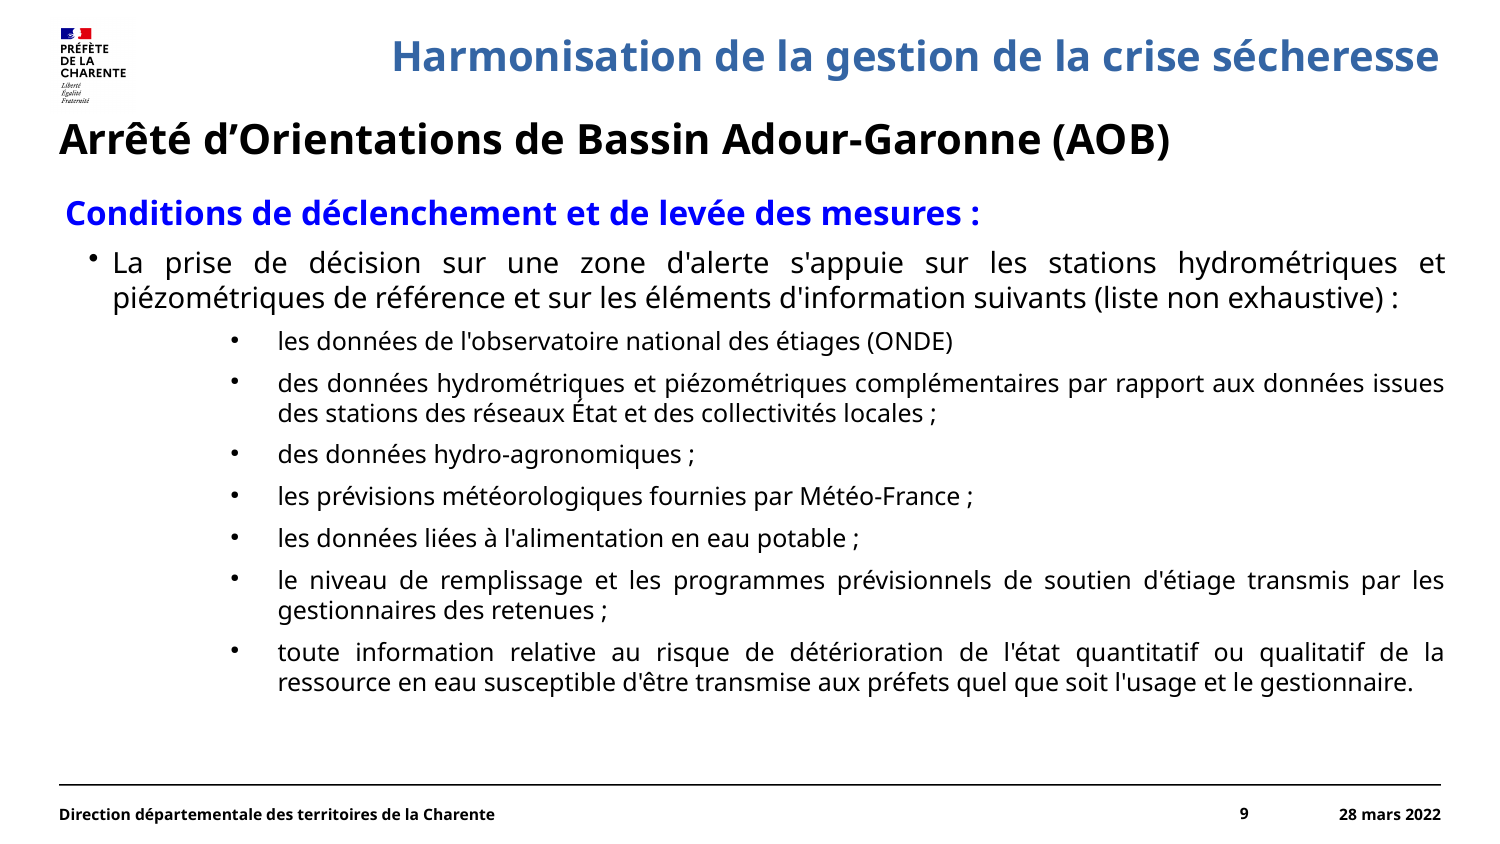

Harmonisation de la gestion de la crise sécheresse
# Arrêté d’Orientations de Bassin Adour-Garonne (AOB)
Conditions de déclenchement et de levée des mesures :
La prise de décision sur une zone d'alerte s'appuie sur les stations hydrométriques et piézométriques de référence et sur les éléments d'information suivants (liste non exhaustive) :
les données de l'observatoire national des étiages (ONDE)
des données hydrométriques et piézométriques complémentaires par rapport aux données issues des stations des réseaux État et des collectivités locales ;
des données hydro-agronomiques ;
les prévisions météorologiques fournies par Météo-France ;
les données liées à l'alimentation en eau potable ;
le niveau de remplissage et les programmes prévisionnels de soutien d'étiage transmis par les gestionnaires des retenues ;
toute information relative au risque de détérioration de l'état quantitatif ou qualitatif de la ressource en eau susceptible d'être transmise aux préfets quel que soit l'usage et le gestionnaire.
Direction départementale des territoires de la Charente
28 mars 2022